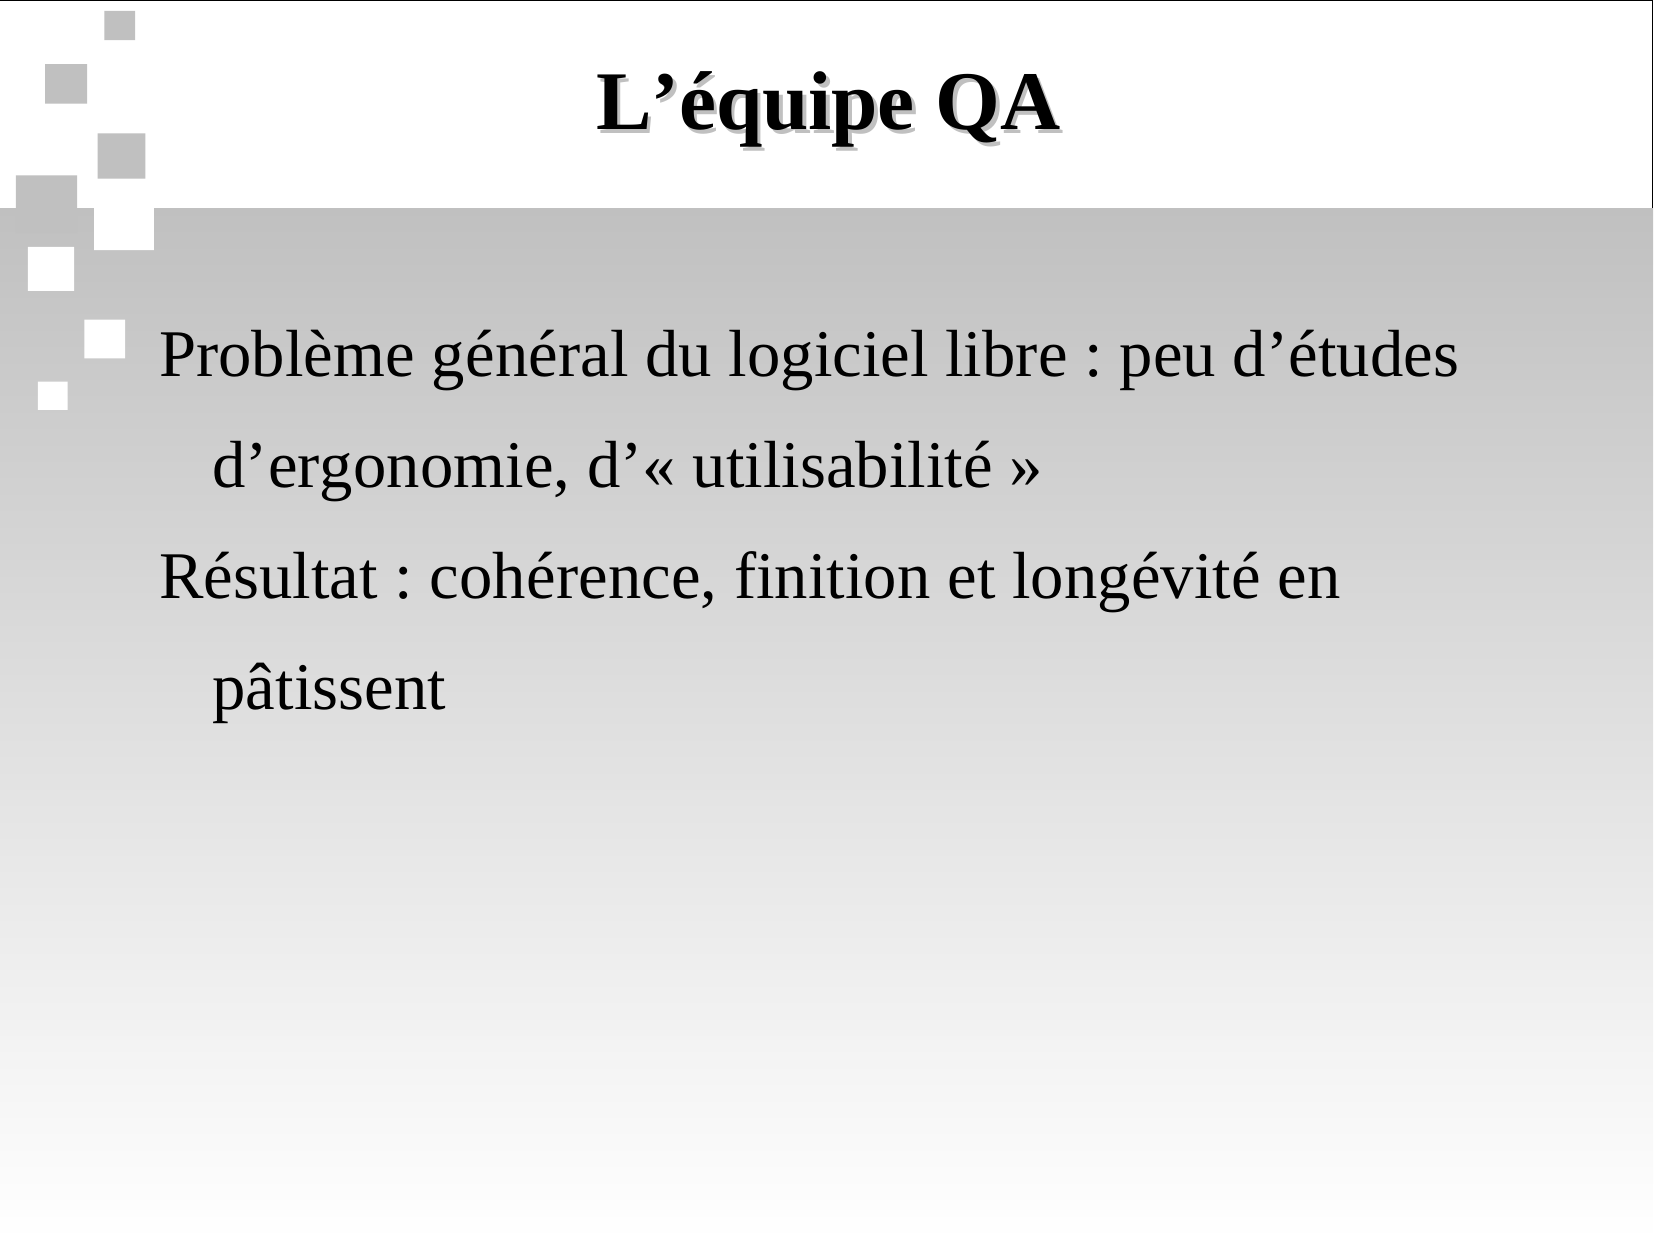

# L’équipe QA
Problème général du logiciel libre : peu d’études d’ergonomie, d’« utilisabilité »
Résultat : cohérence, finition et longévité en pâtissent